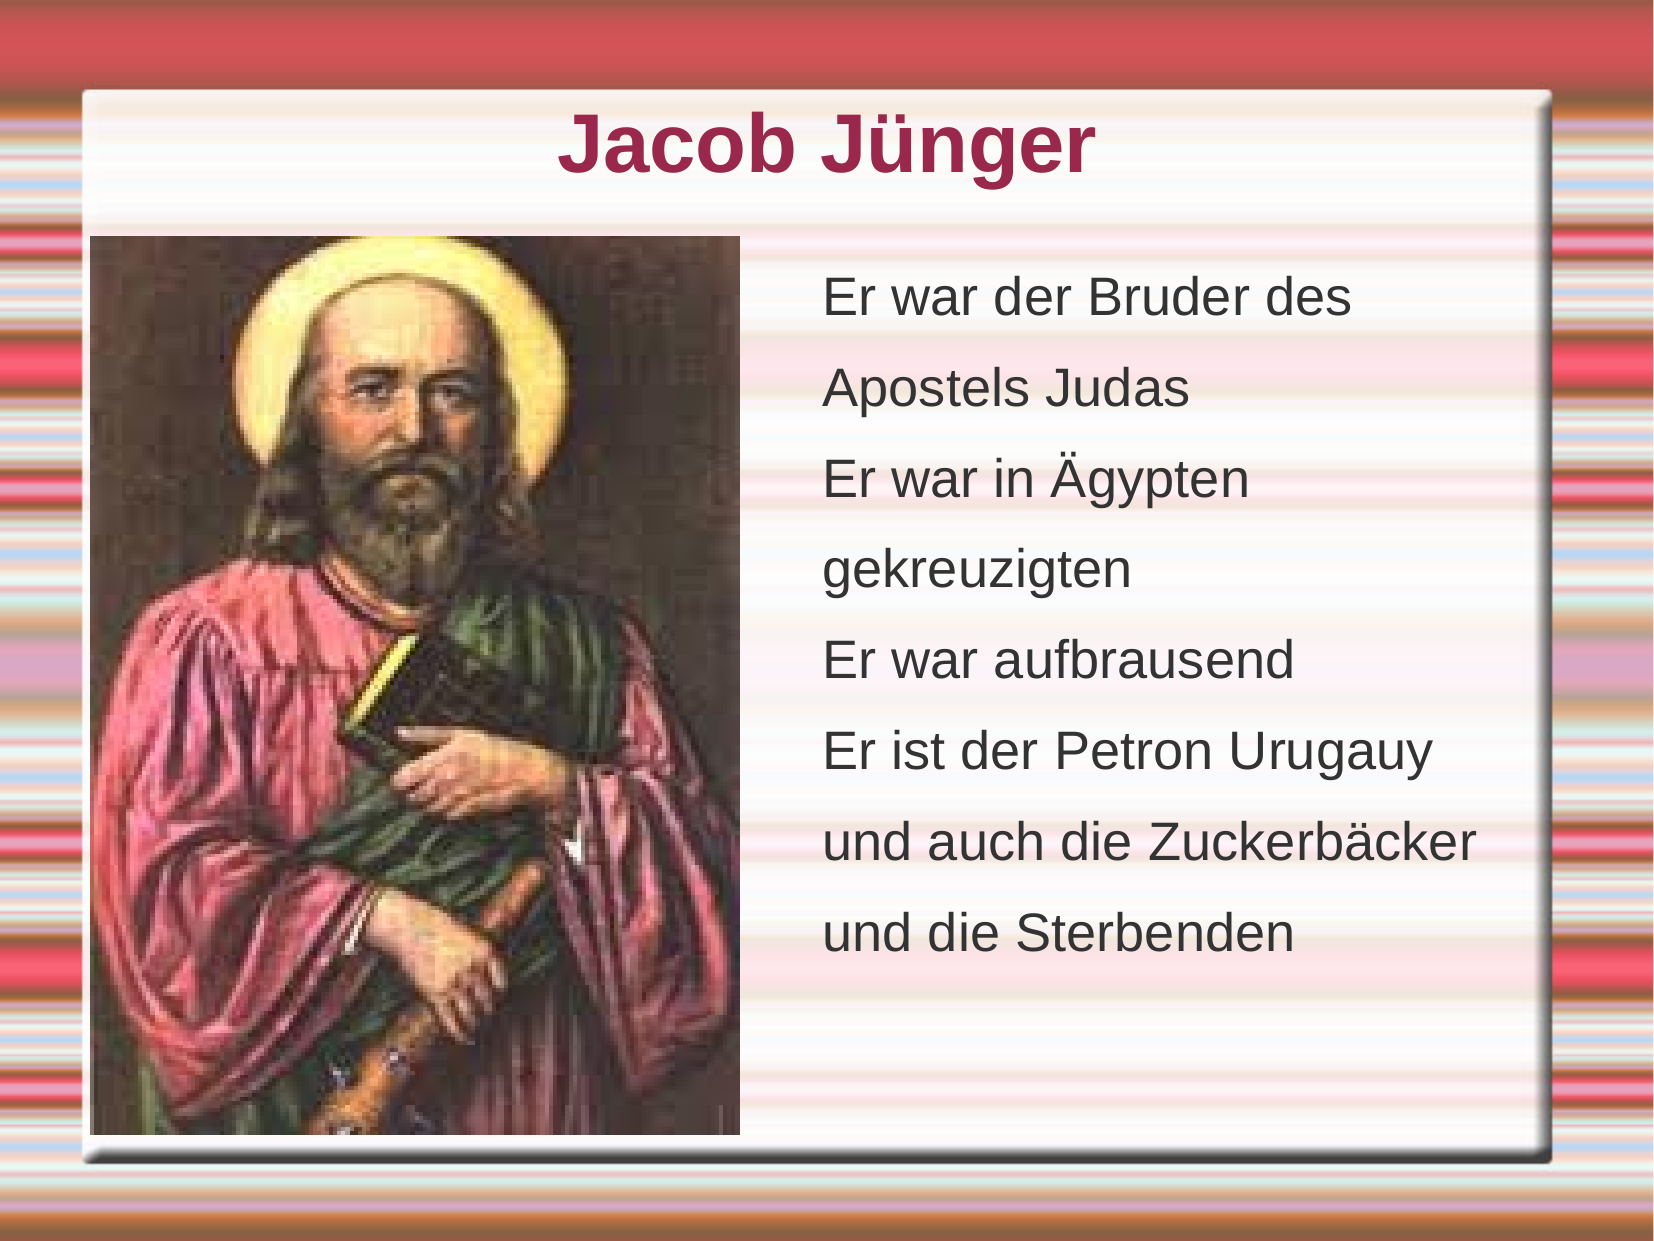

# Jacob Jünger
Er war der Bruder des Apostels Judas
Er war in Ägypten gekreuzigten
Er war aufbrausend
Er ist der Petron Urugauy
und auch die Zuckerbäcker
und die Sterbenden